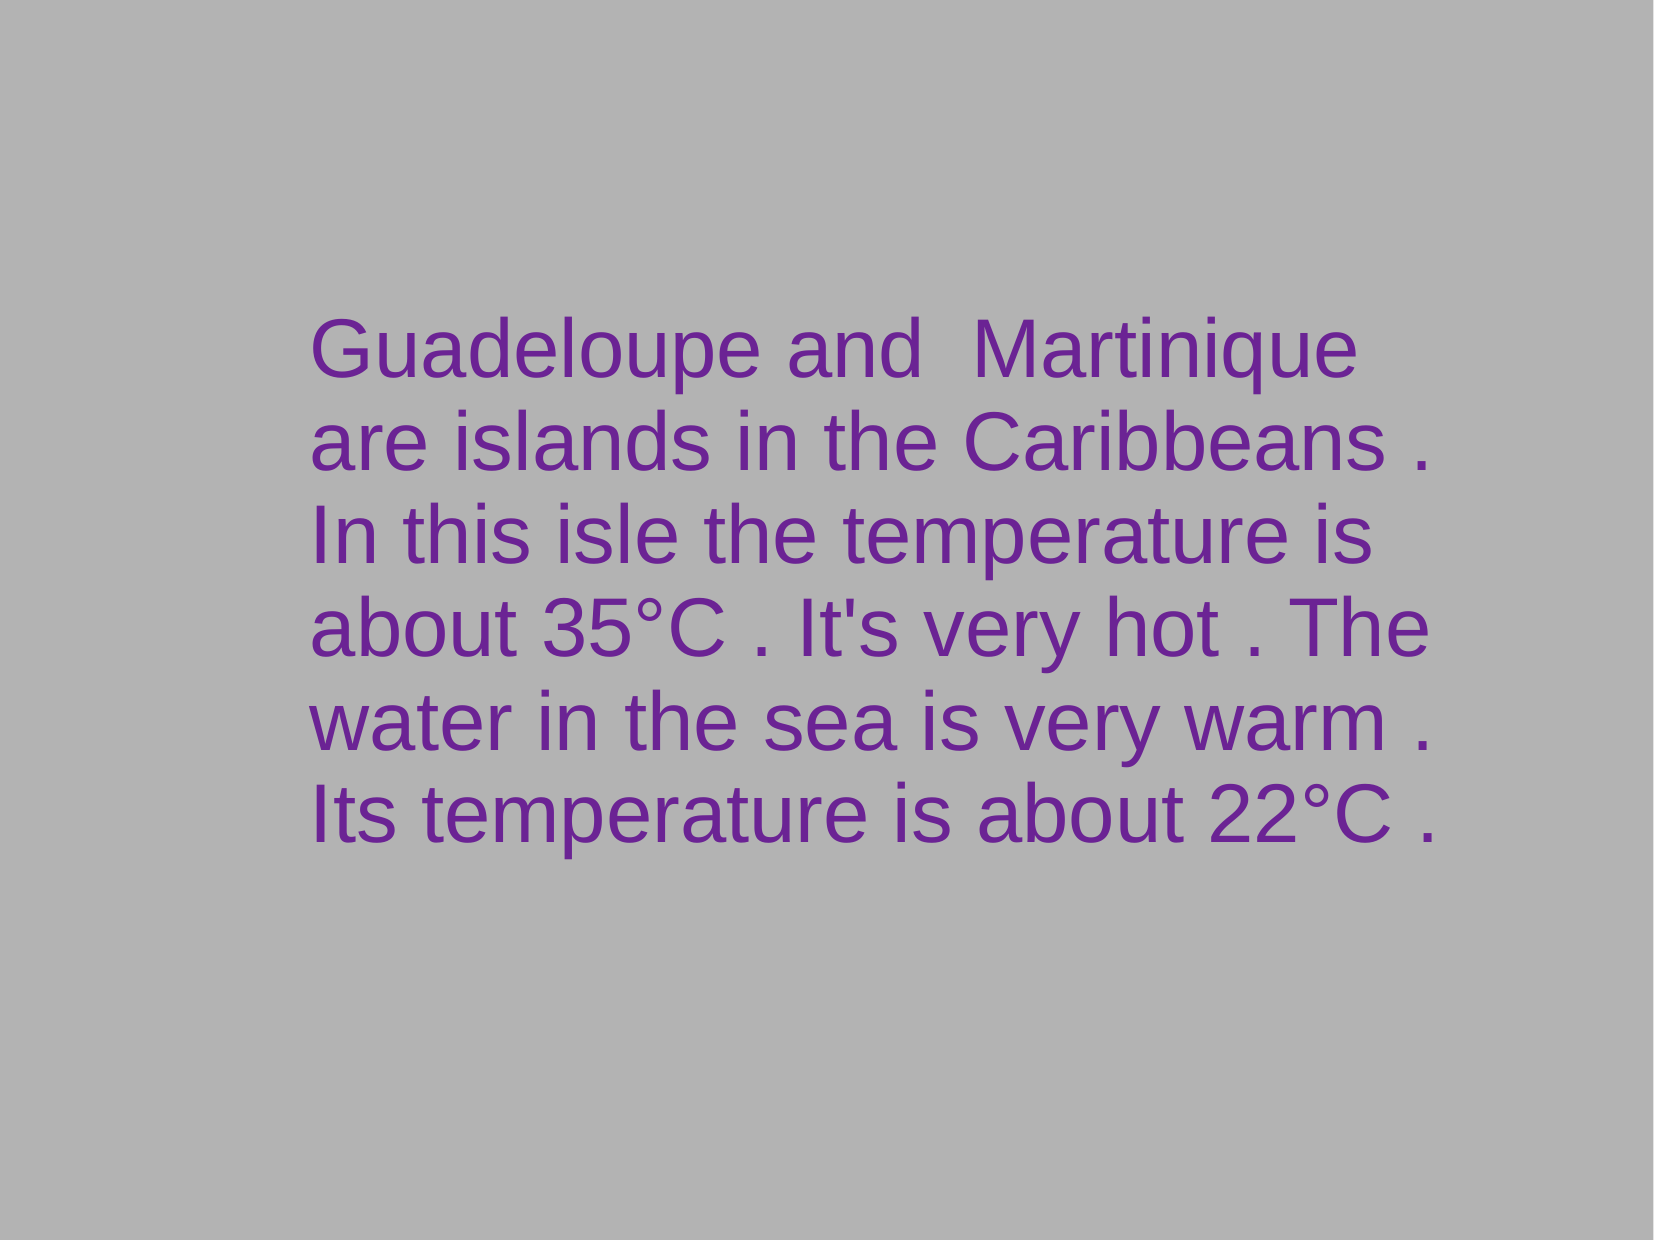

Guadeloupe and Martinique are islands in the Caribbeans . In this isle the temperature is about 35°C . It's very hot . The water in the sea is very warm . Its temperature is about 22°C .